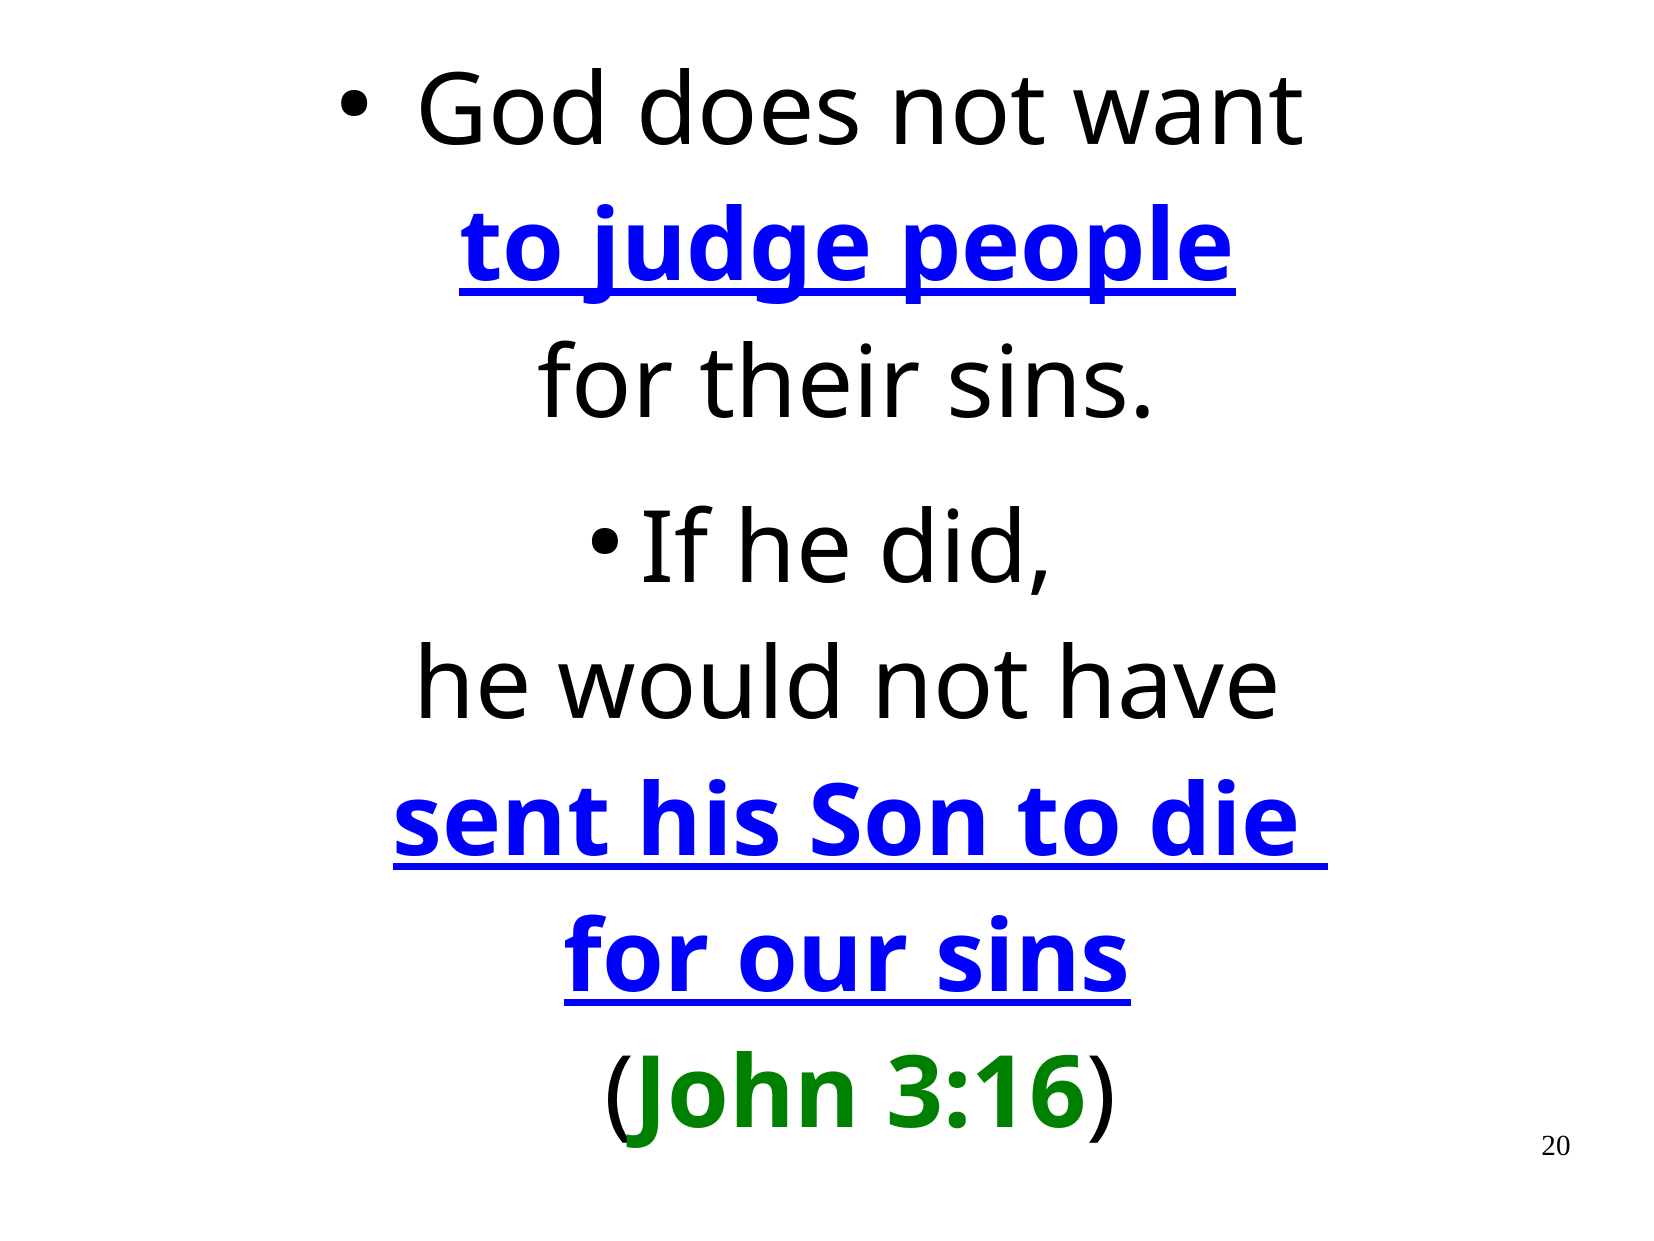

# God does not want to judge people for their sins.
If he did,
he would not have
sent his Son to die
for our sins
(John 3:16)
20